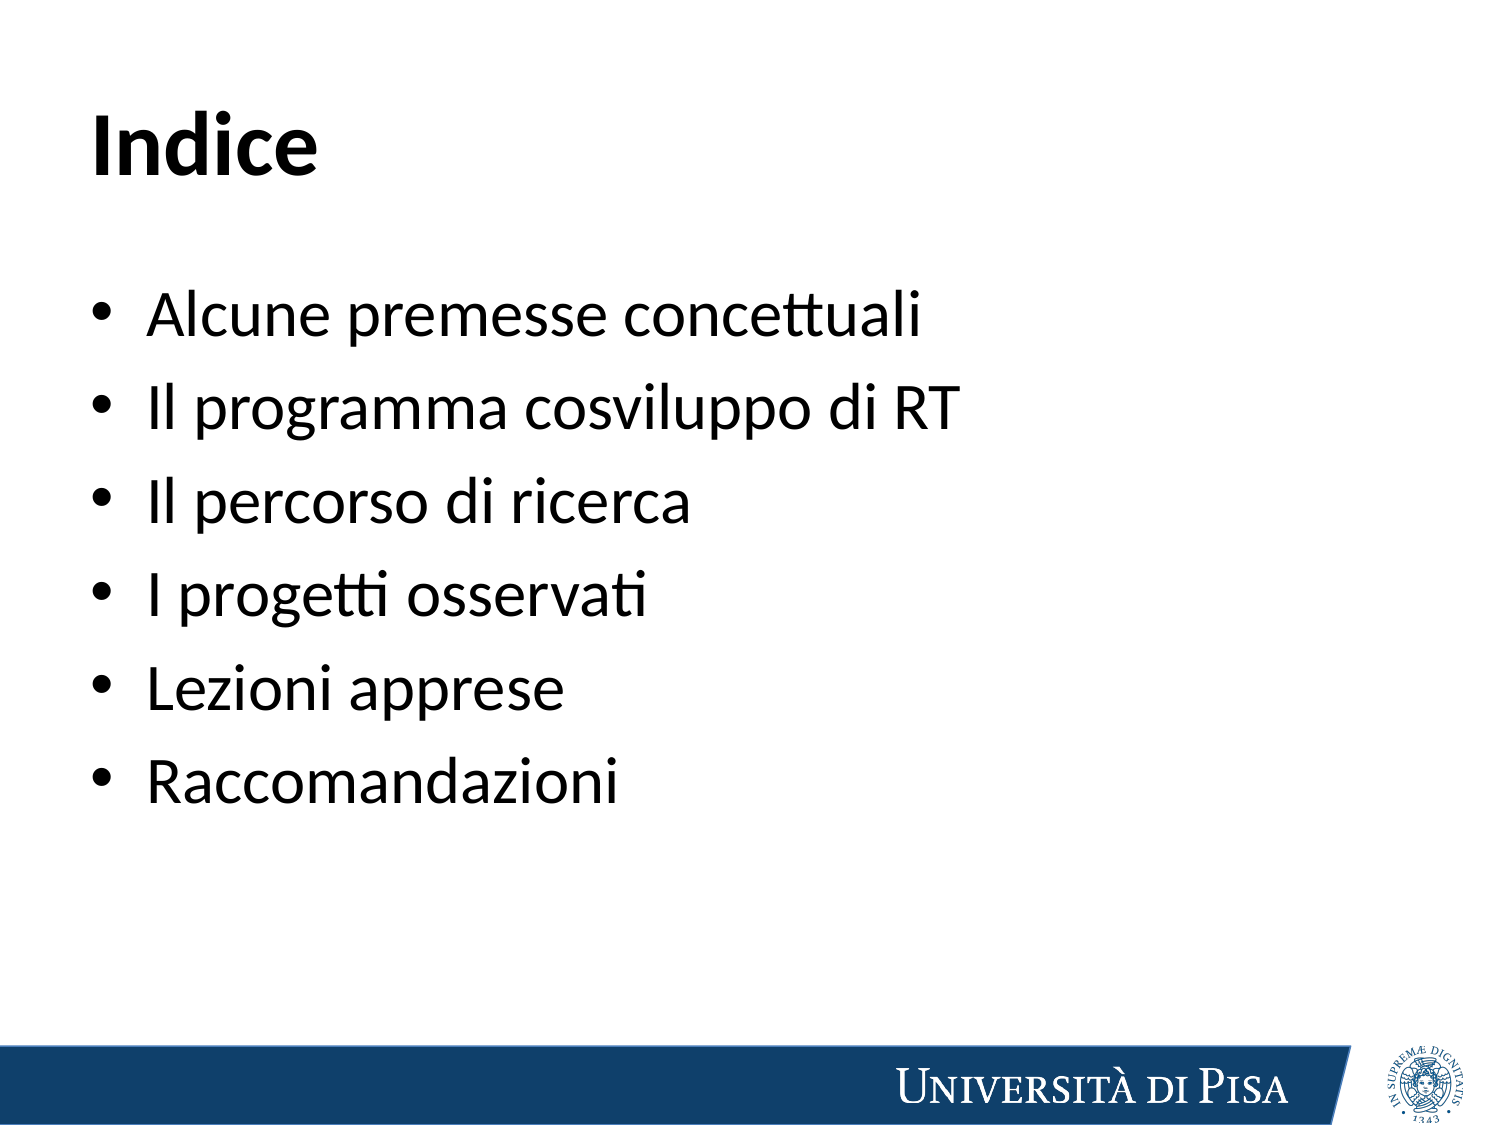

# Indice
Alcune premesse concettuali
Il programma cosviluppo di RT
Il percorso di ricerca
I progetti osservati
Lezioni apprese
Raccomandazioni